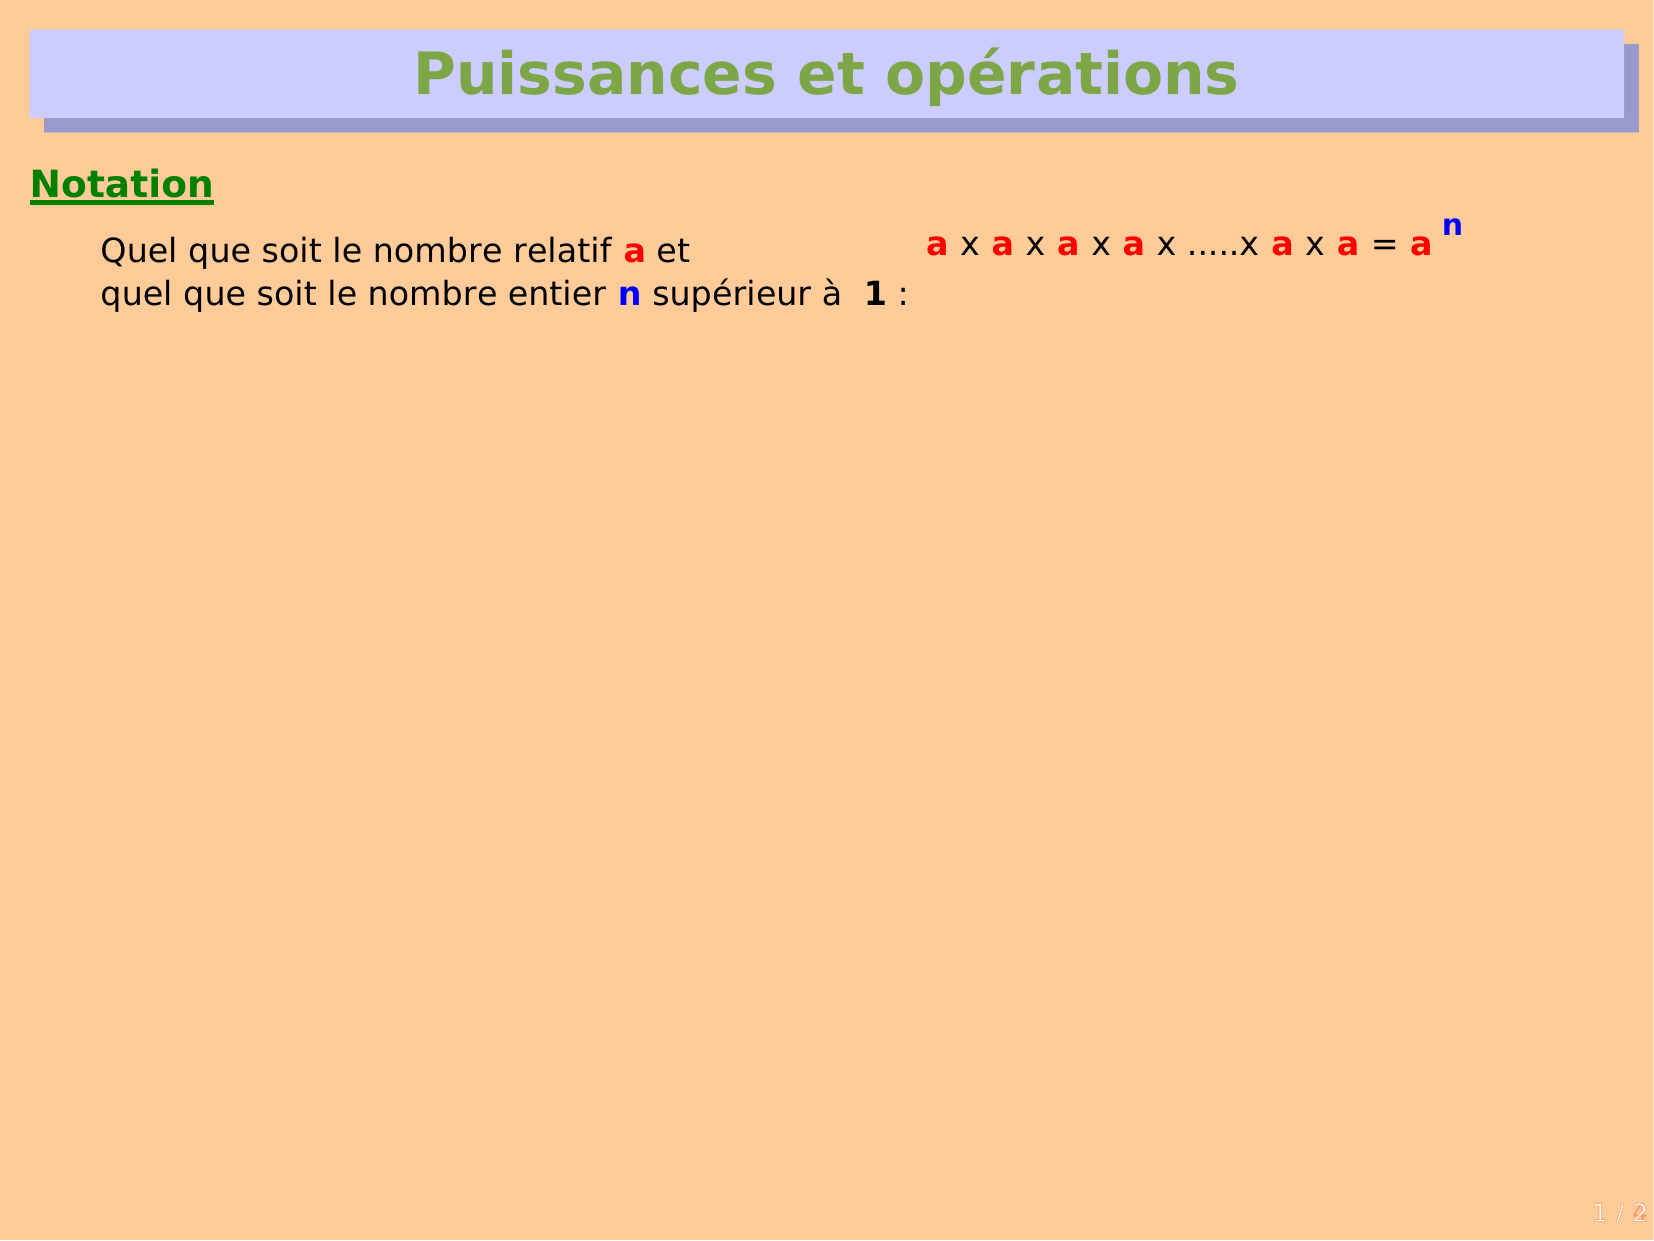

# Puissances et opérations
Notation
a x a x a x a x .....x a x a = a n
Quel que soit le nombre relatif a et
quel que soit le nombre entier n supérieur à 1 :
1 / 4
1 / 2